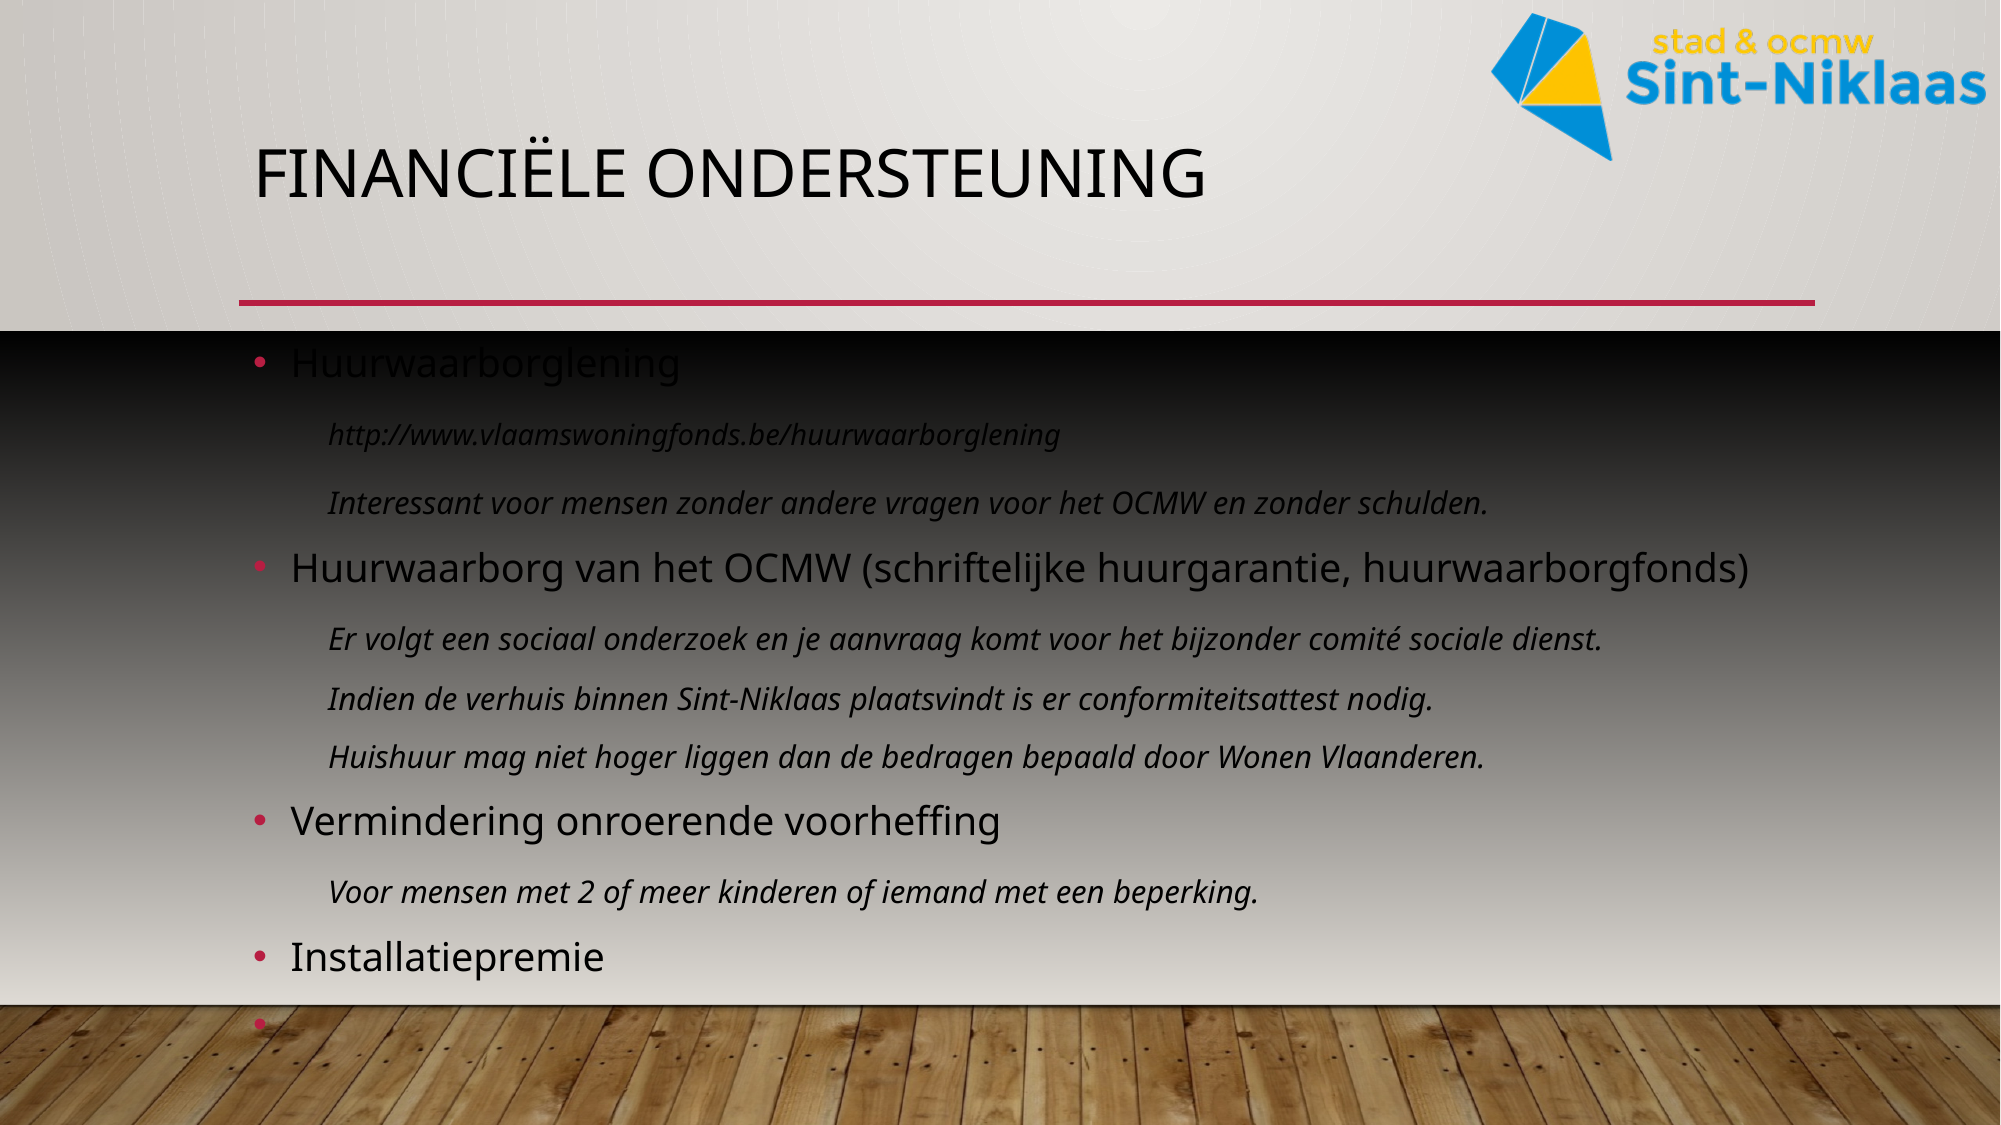

# Financiële ondersteuning
Huurwaarborglening
	http://www.vlaamswoningfonds.be/huurwaarborglening
	Interessant voor mensen zonder andere vragen voor het OCMW en zonder schulden.
Huurwaarborg van het OCMW (schriftelijke huurgarantie, huurwaarborgfonds)
 	Er volgt een sociaal onderzoek en je aanvraag komt voor het bijzonder comité sociale dienst.
	Indien de verhuis binnen Sint-Niklaas plaatsvindt is er conformiteitsattest nodig.
	Huishuur mag niet hoger liggen dan de bedragen bepaald door Wonen Vlaanderen.
Vermindering onroerende voorheffing
	Voor mensen met 2 of meer kinderen of iemand met een beperking.
Installatiepremie